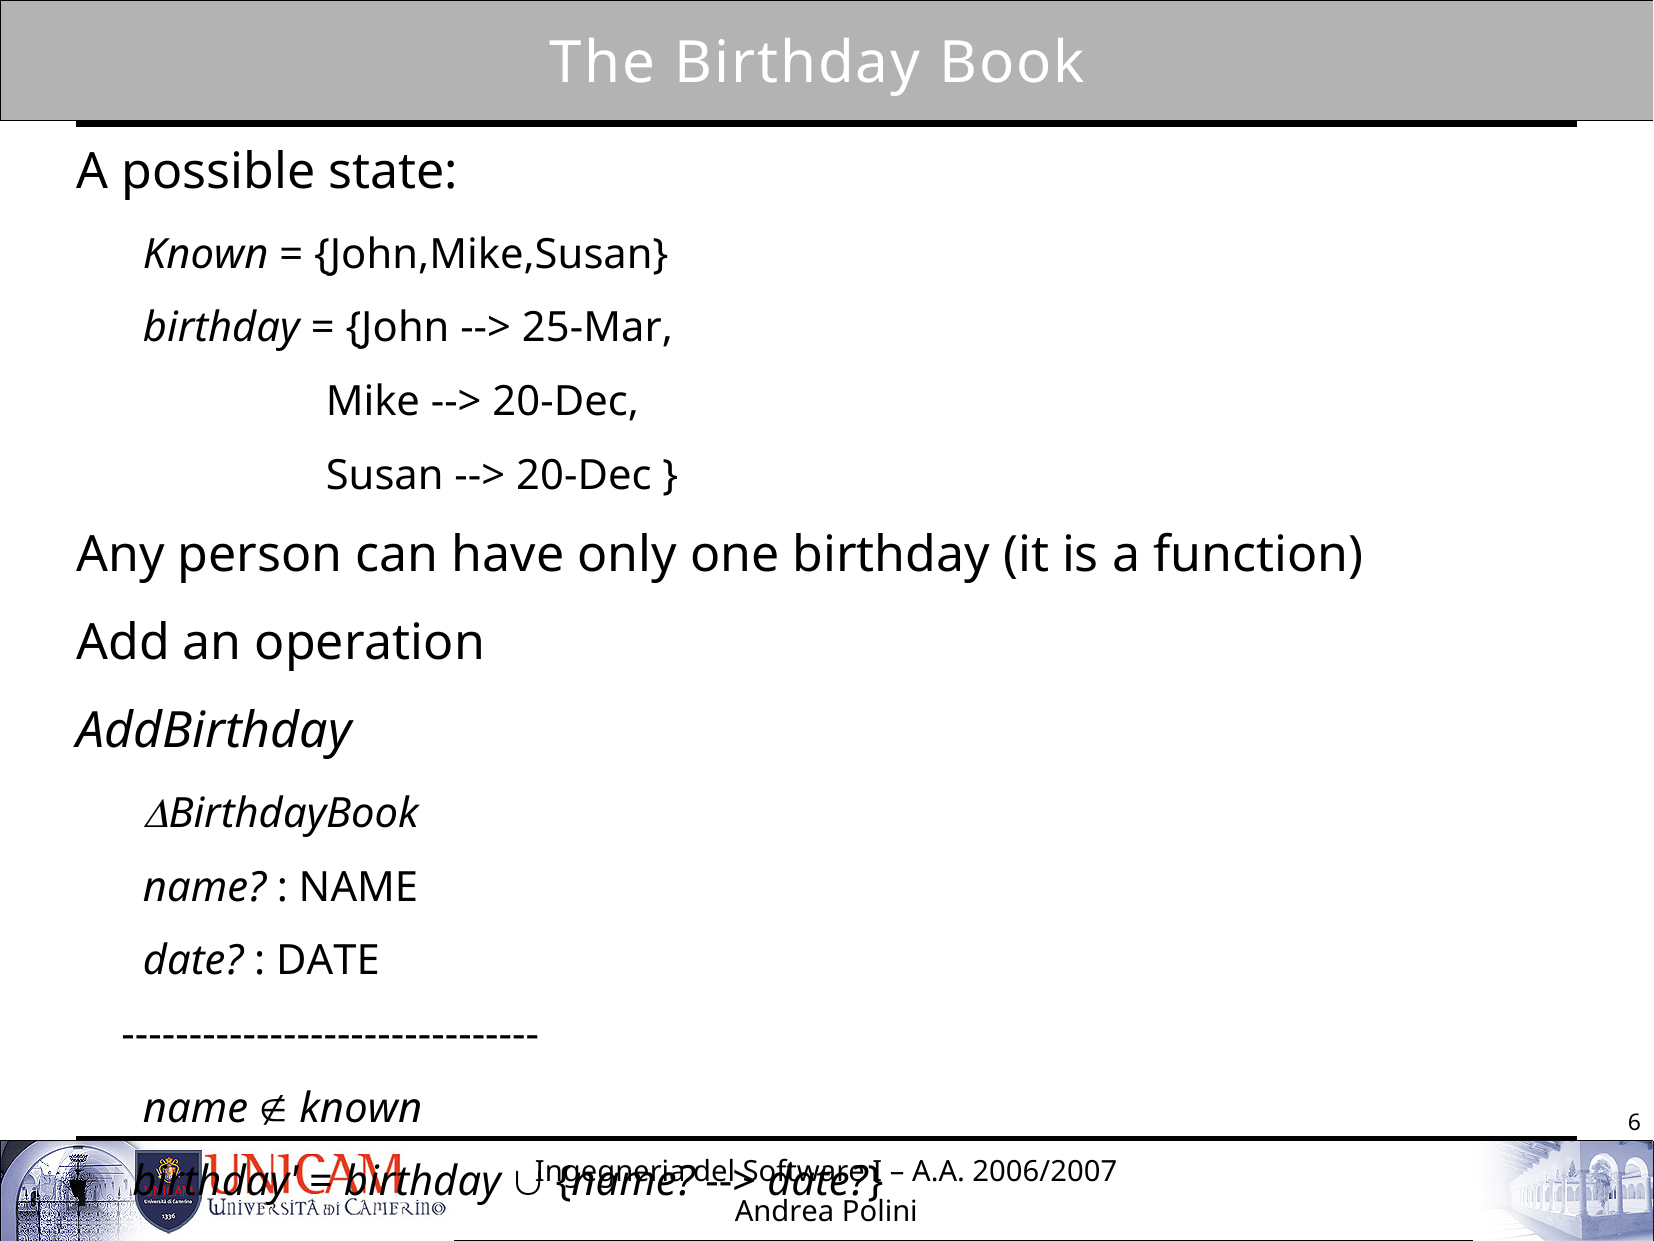

# The Birthday Book
A possible state:
 Known = {John,Mike,Susan}
 birthday = {John --> 25-Mar,
 Mike --> 20-Dec,
 Susan --> 20-Dec }
Any person can have only one birthday (it is a function)
Add an operation
AddBirthday
 BirthdayBook
 name? : NAME
 date? : DATE
-------------------------------
 name  known
 birthday' = birthday  {name? --> date?}
6